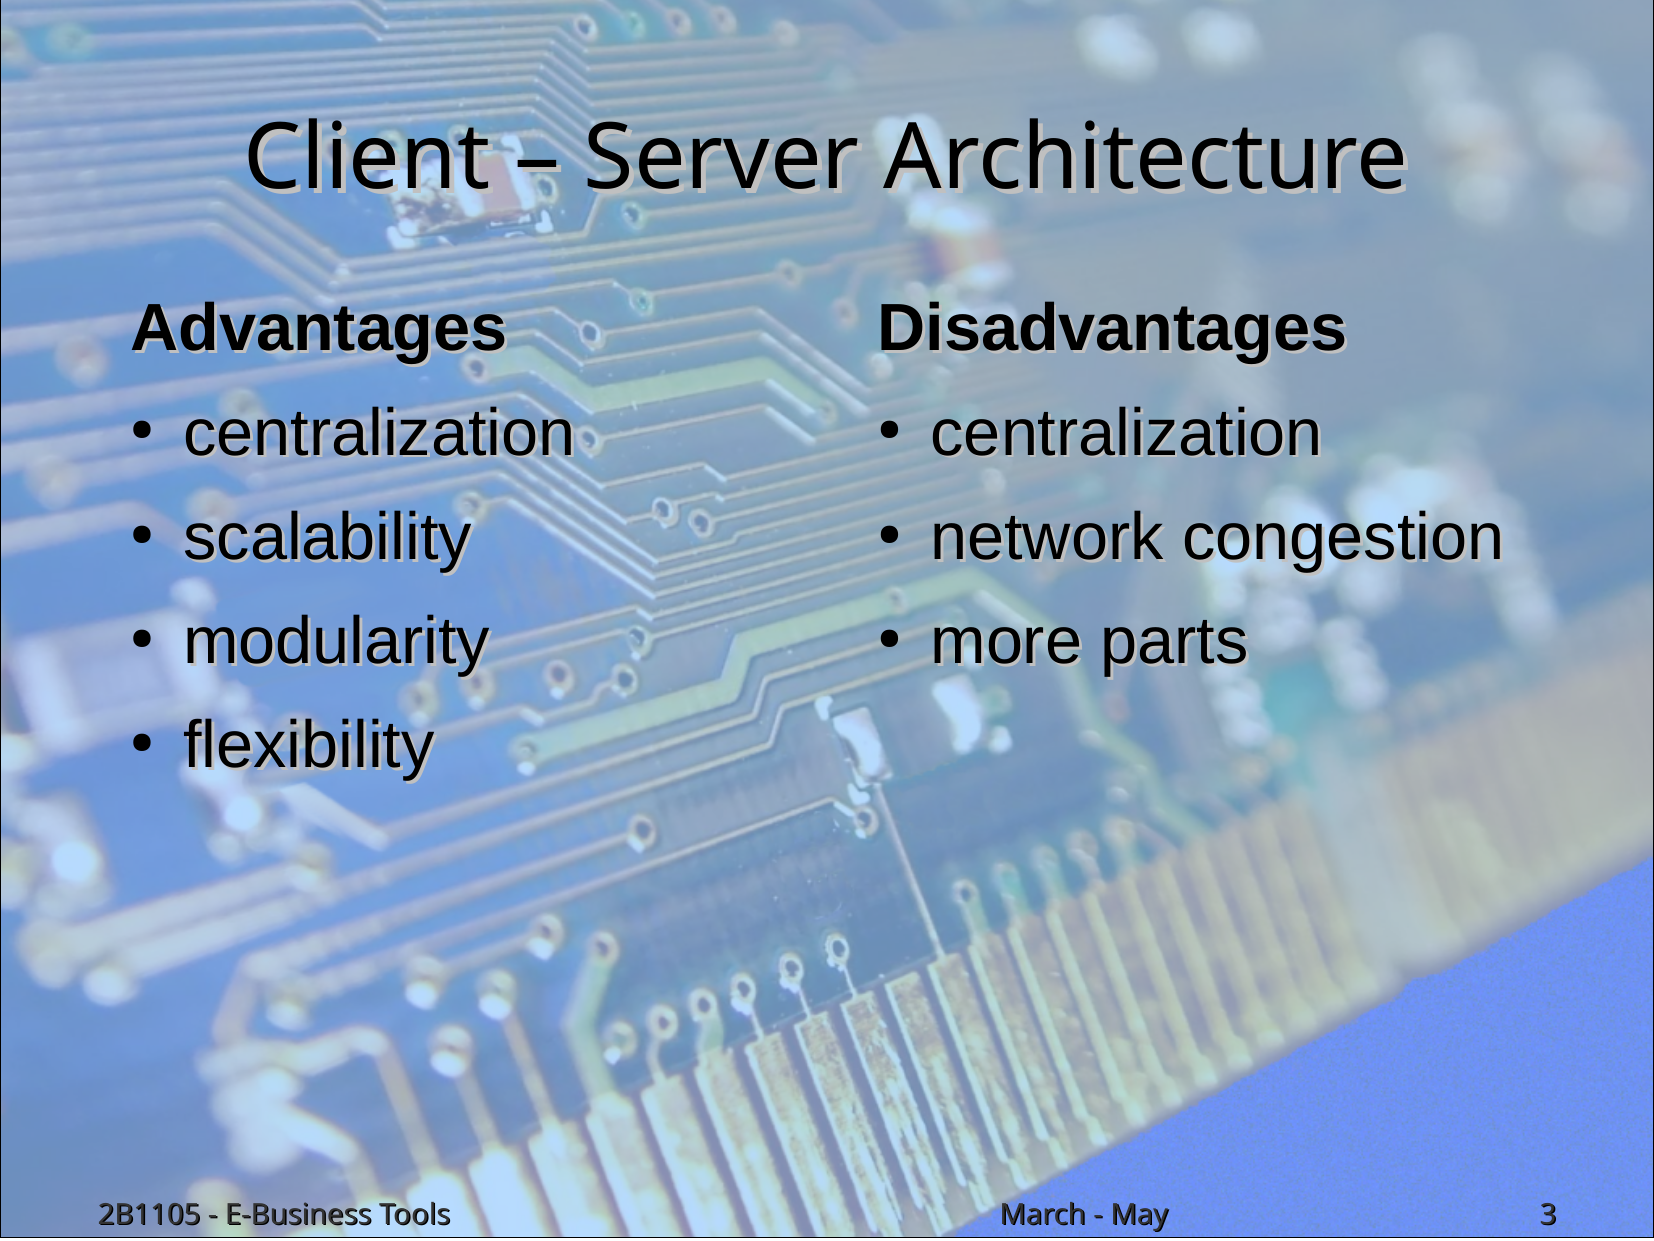

# Client – Server Architecture
Advantages
centralization
scalability
modularity
flexibility
Disadvantages
centralization
network congestion
more parts